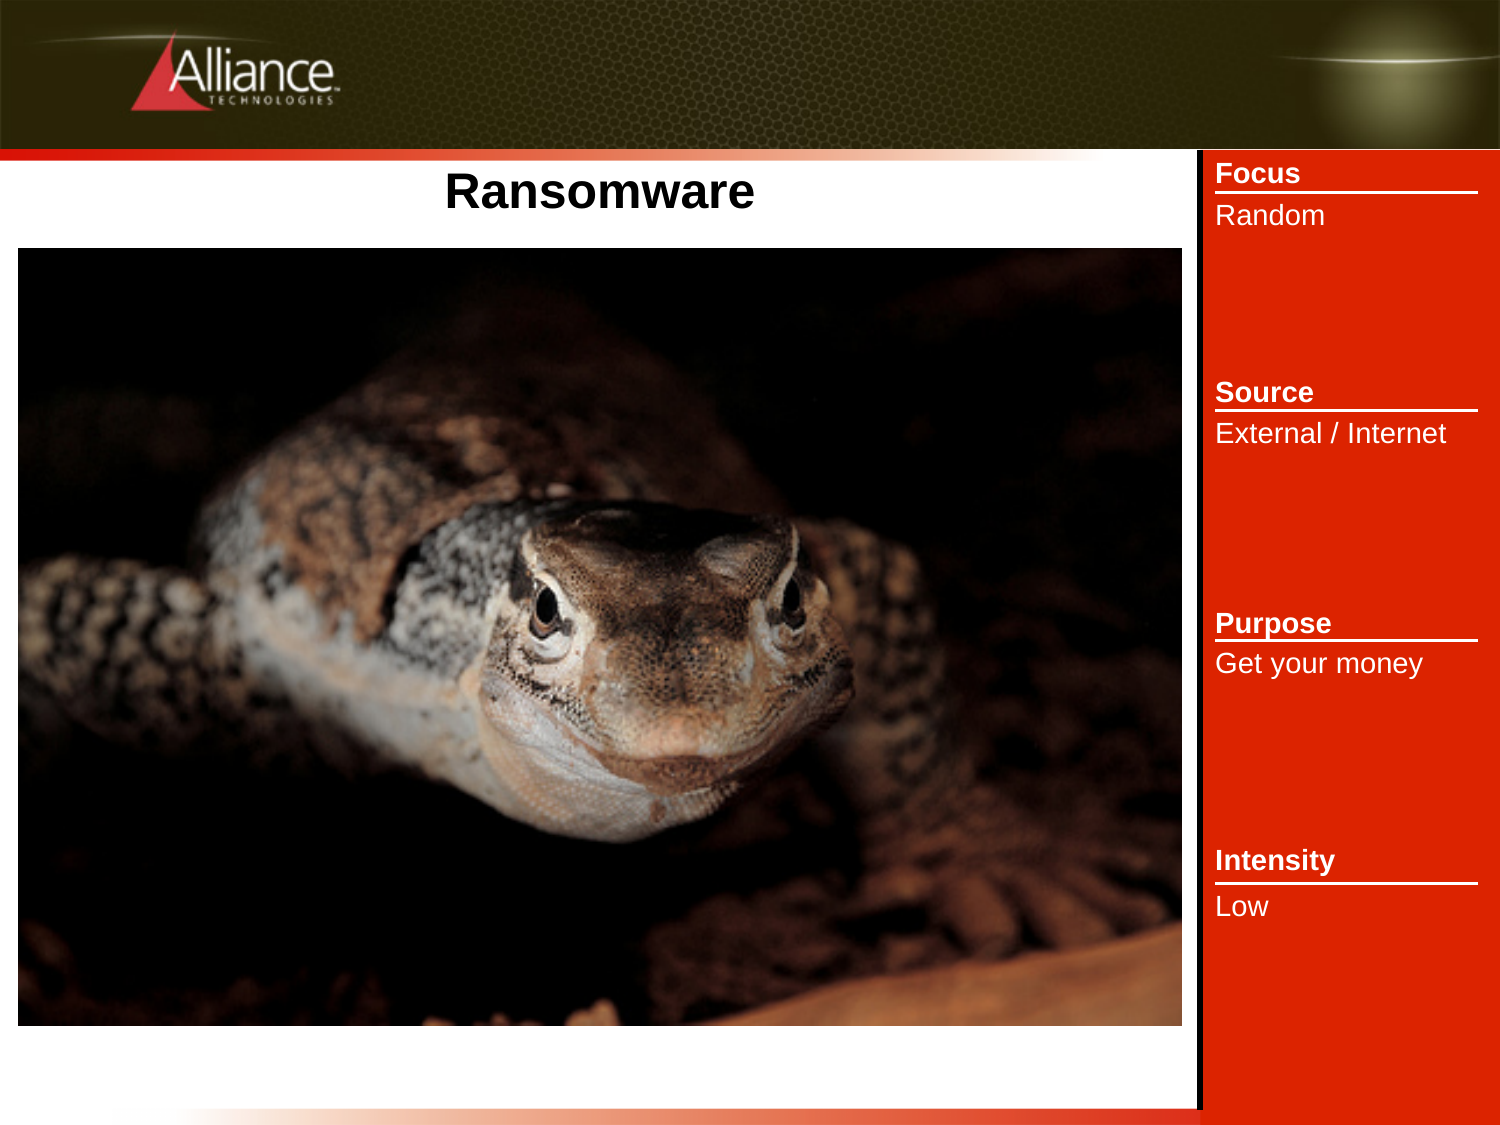

Focus
Ransomware
Random
Source
External / Internet
Purpose
Get your money
Intensity
Low